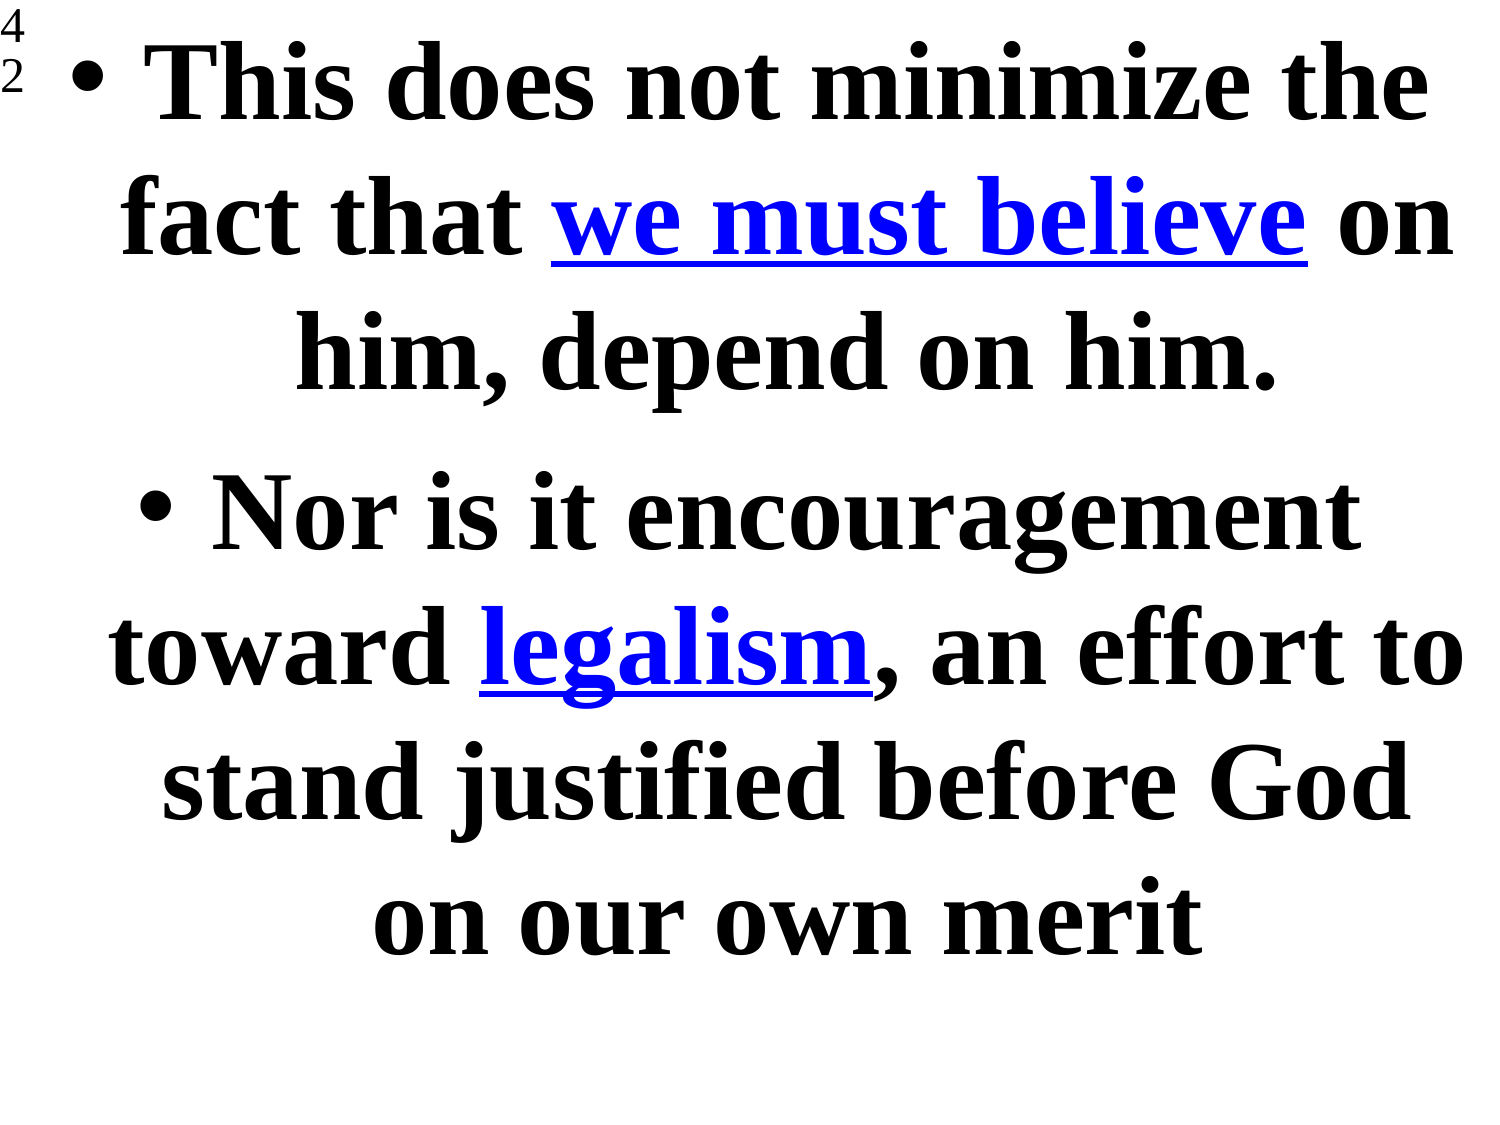

This does not minimize the fact that we must believe on him, depend on him.
Nor is it encouragement toward legalism, an effort to stand justified before God on our own merit